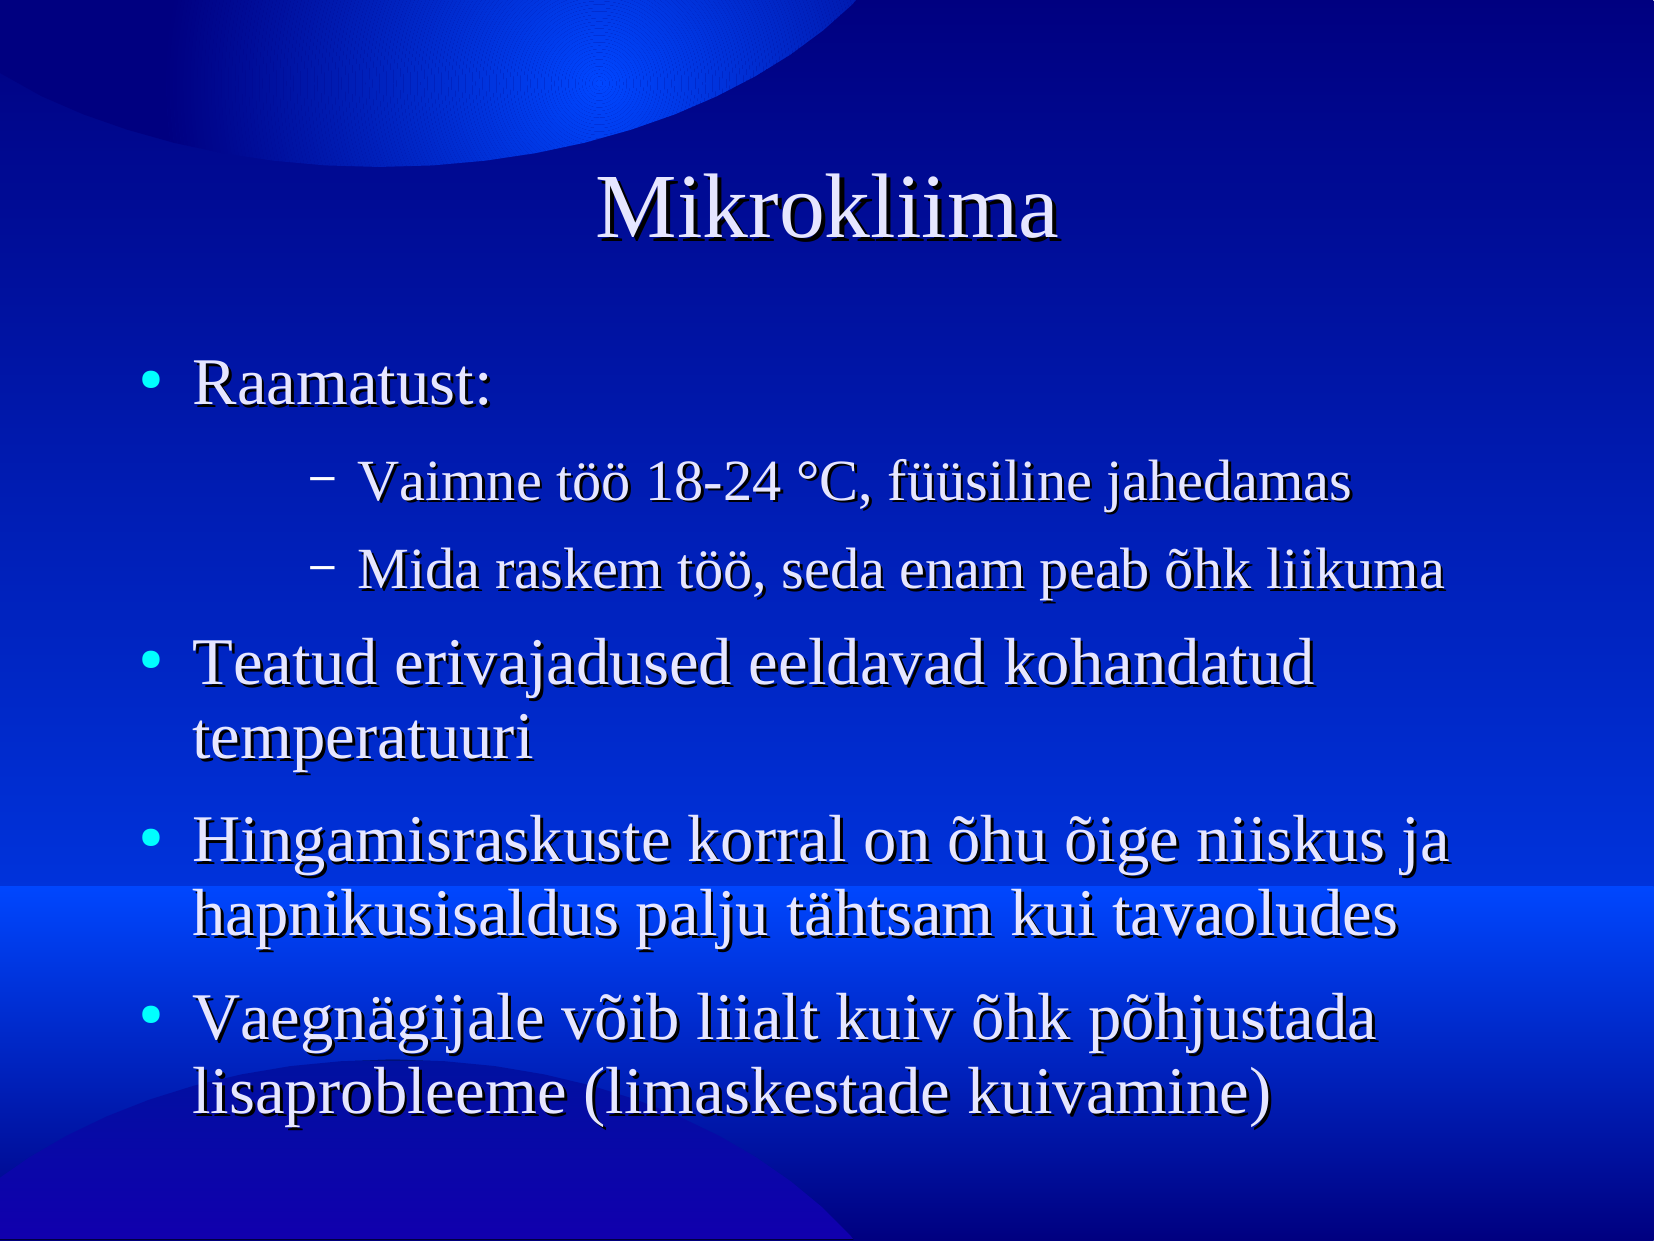

# Mikrokliima
Raamatust:
Vaimne töö 18-24 °C, füüsiline jahedamas
Mida raskem töö, seda enam peab õhk liikuma
Teatud erivajadused eeldavad kohandatud temperatuuri
Hingamisraskuste korral on õhu õige niiskus ja hapnikusisaldus palju tähtsam kui tavaoludes
Vaegnägijale võib liialt kuiv õhk põhjustada lisaprobleeme (limaskestade kuivamine)